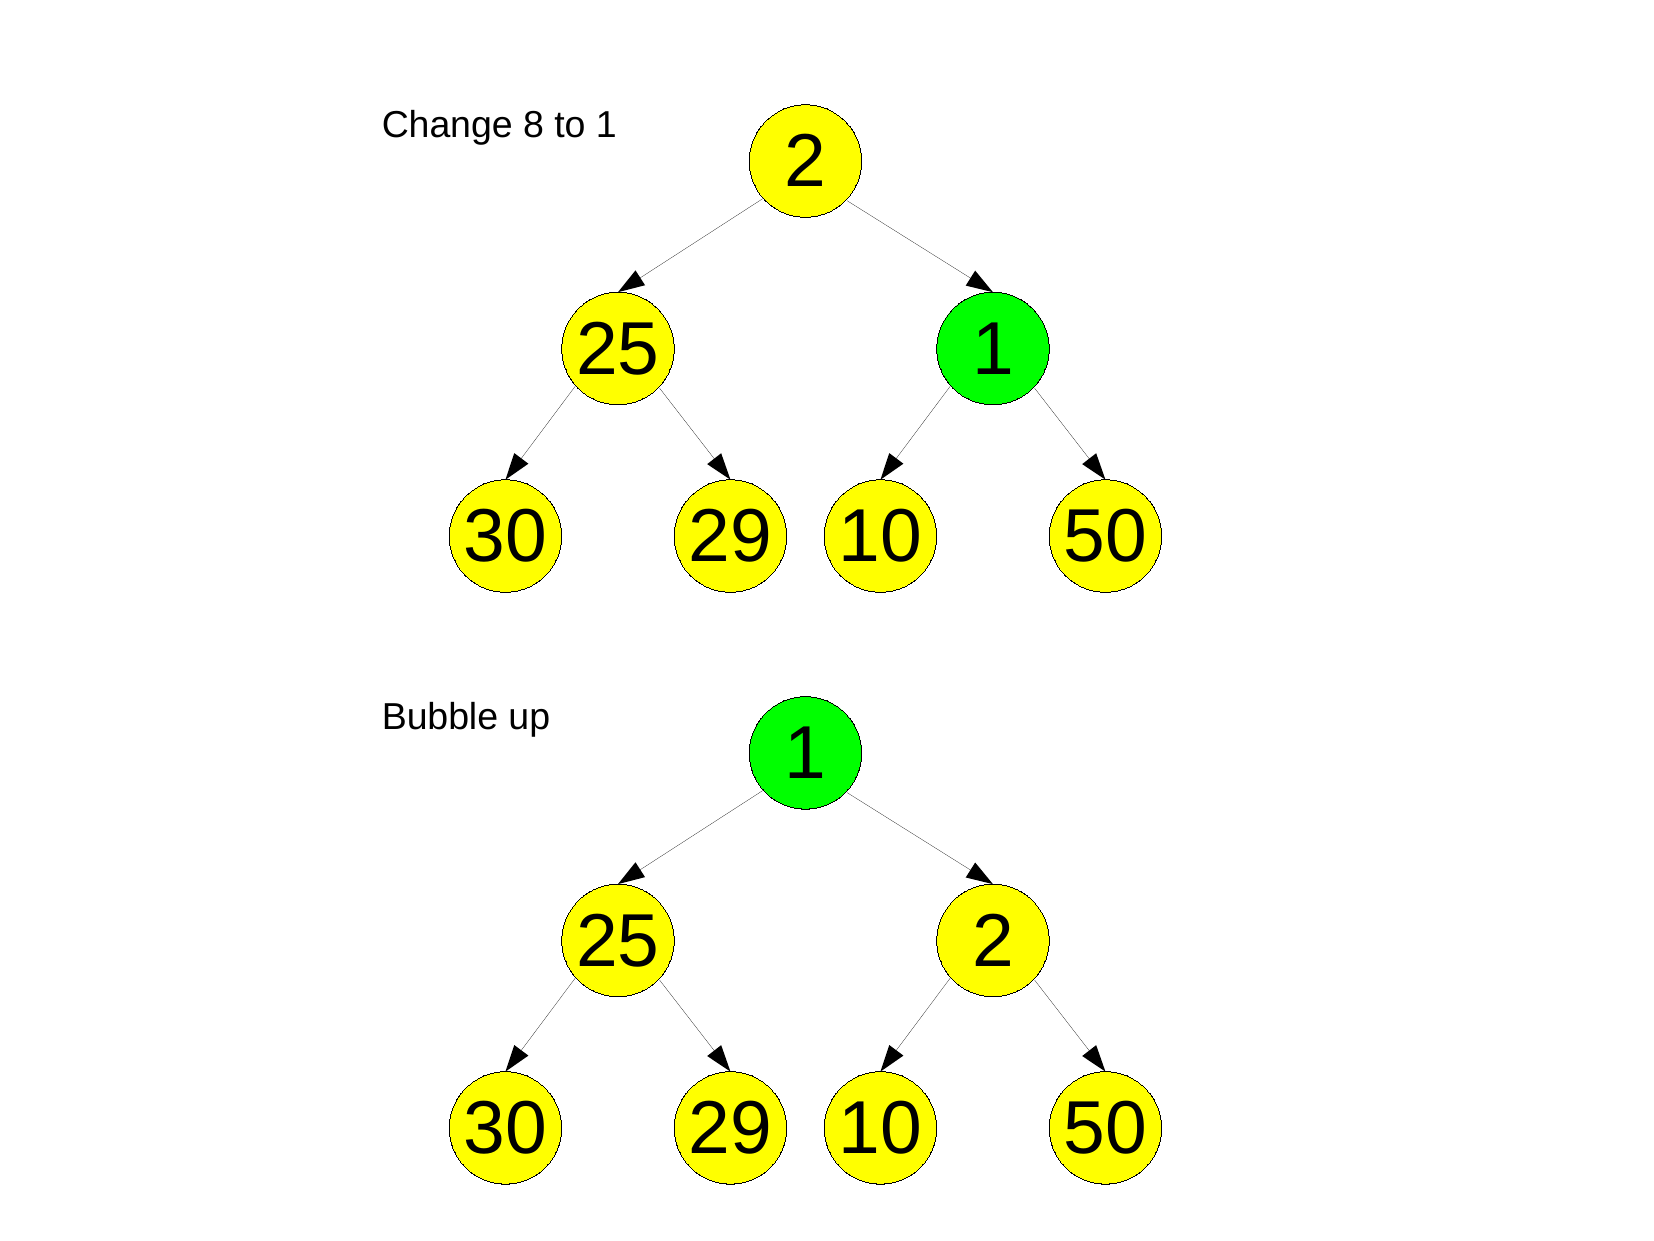

Change 8 to 1
2
25
1
30
29
10
50
Bubble up
1
25
2
30
29
10
50